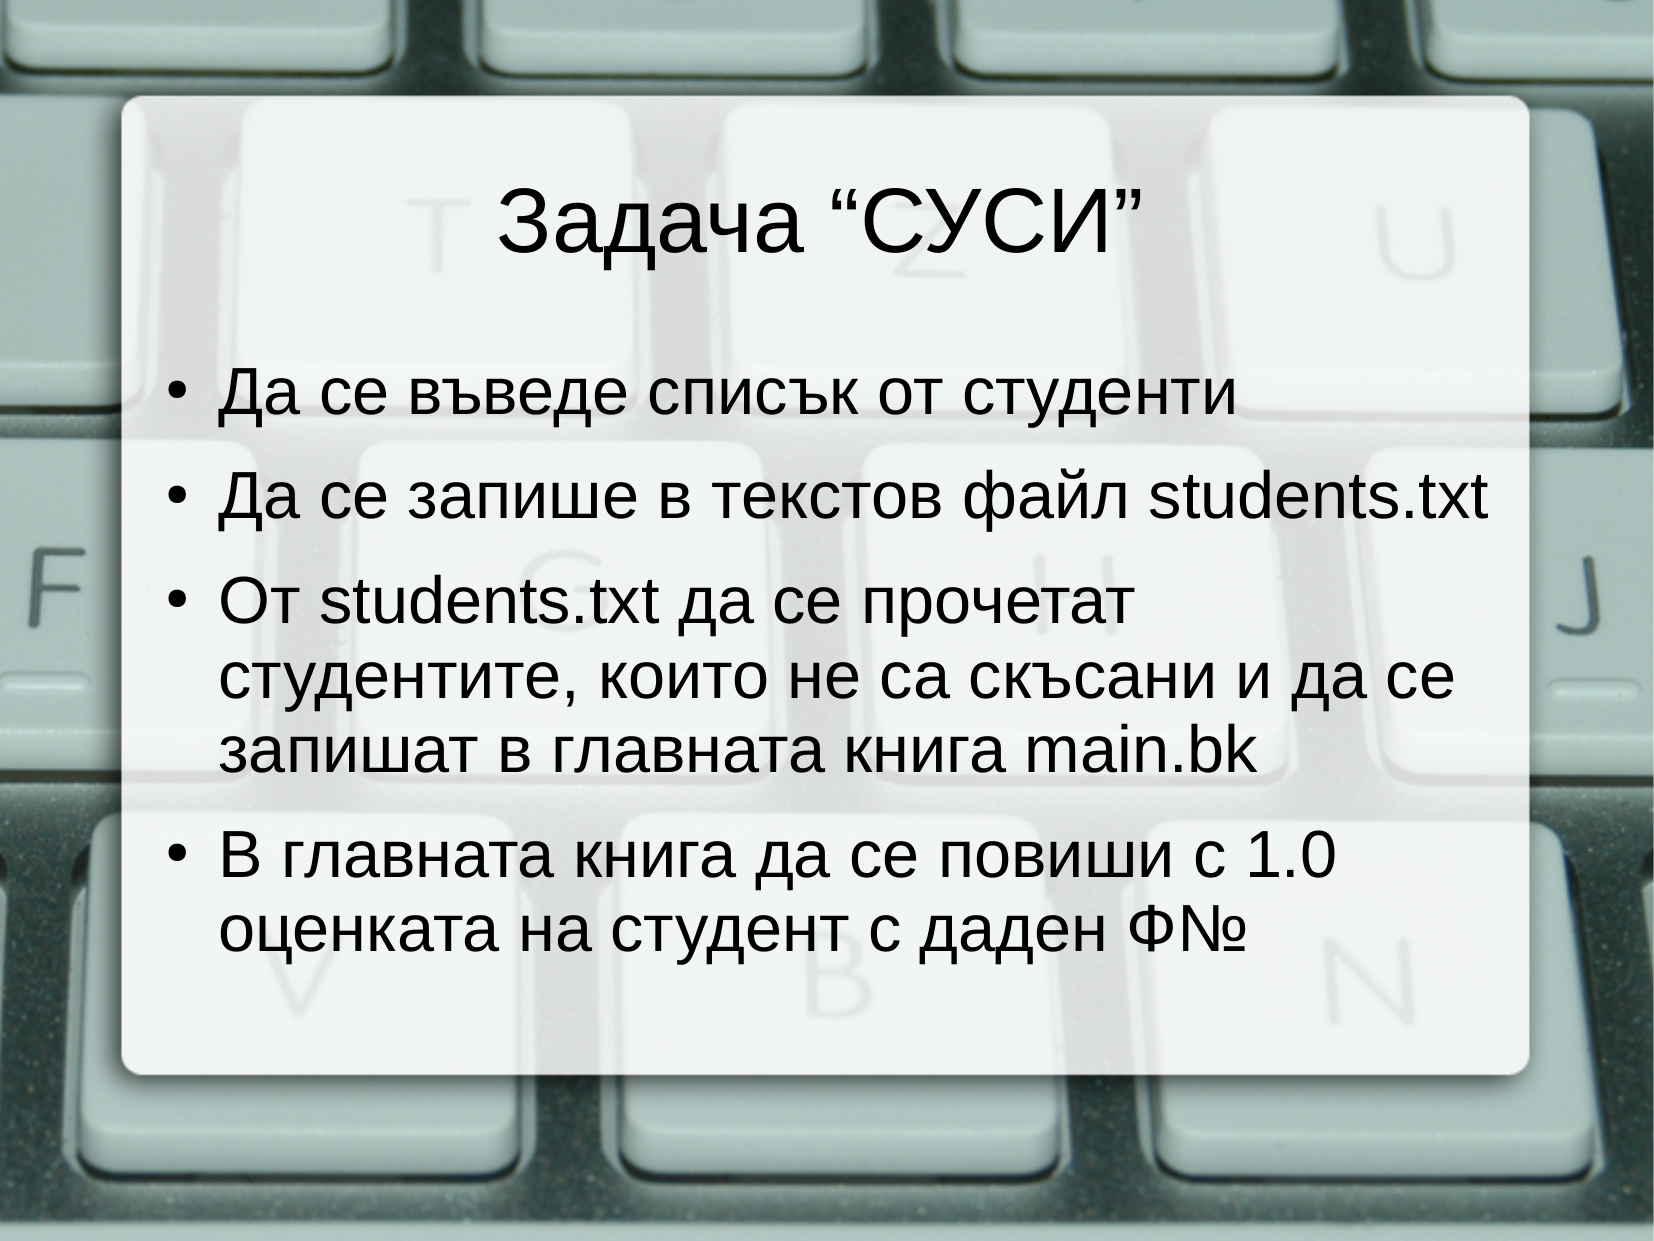

# Задача “СУСИ”
Да се въведе списък от студенти
Да се запише в текстов файл students.txt
От students.txt да се прочетат студентите, които не са скъсани и да се запишат в главната книга main.bk
В главната книга да се повиши с 1.0 оценката на студент с даден Ф№